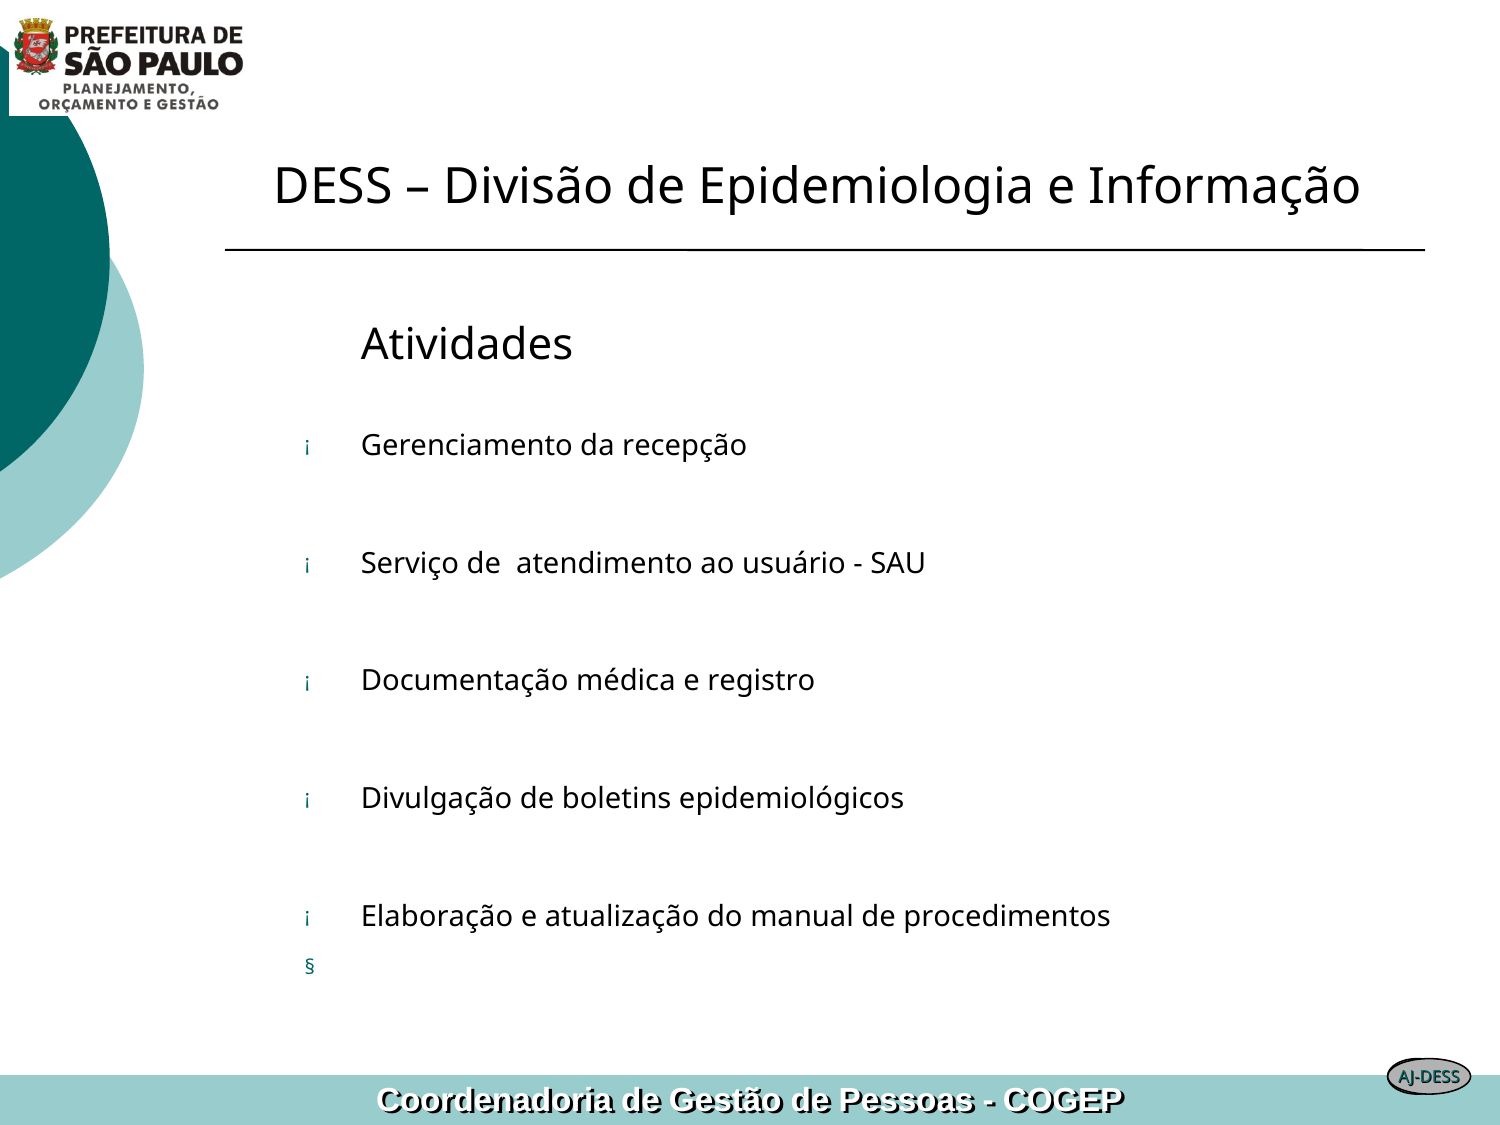

# DESS – Divisão de Epidemiologia e Informação
Atividades
Gerenciamento da recepção
Serviço de atendimento ao usuário - SAU
Documentação médica e registro
Divulgação de boletins epidemiológicos
Elaboração e atualização do manual de procedimentos
AJ
AJ-DESS